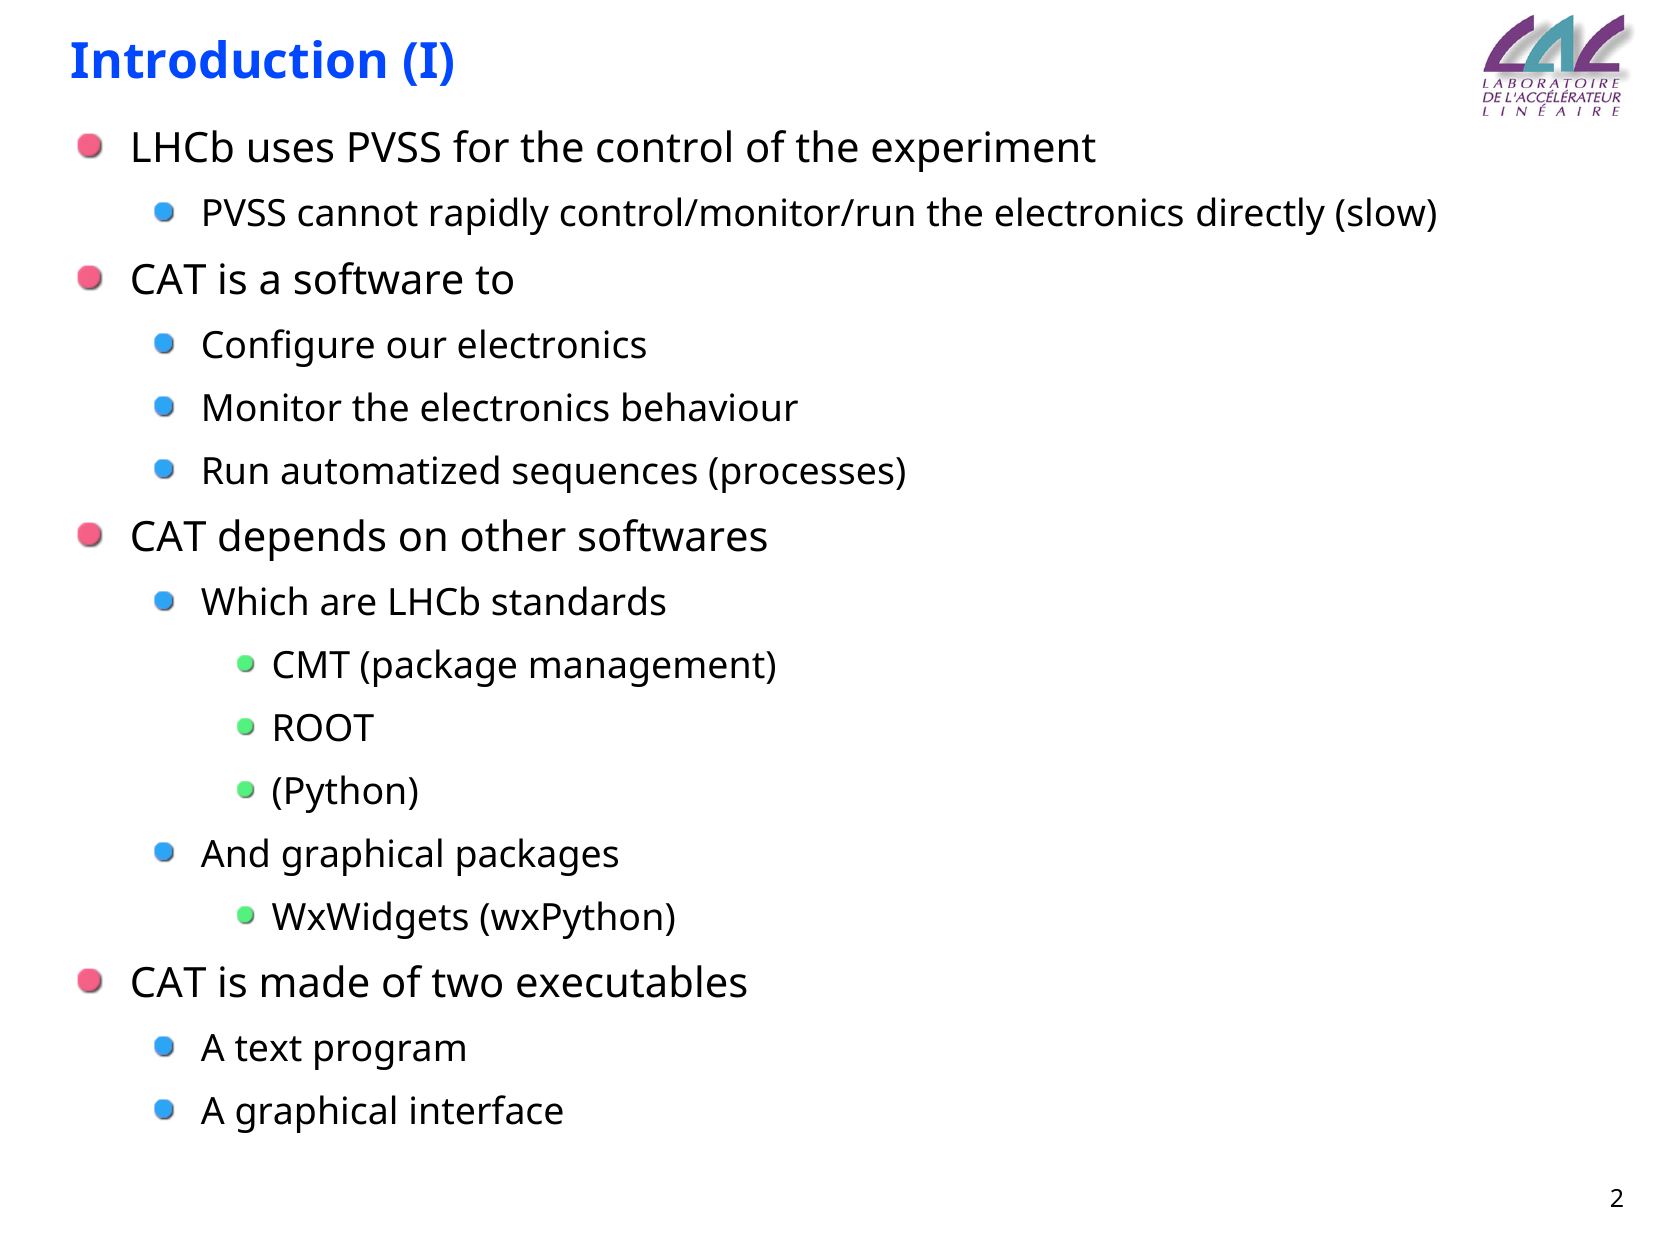

# Introduction (I)
LHCb uses PVSS for the control of the experiment
PVSS cannot rapidly control/monitor/run the electronics directly (slow)
CAT is a software to
Configure our electronics
Monitor the electronics behaviour
Run automatized sequences (processes)
CAT depends on other softwares
Which are LHCb standards
CMT (package management)
ROOT
(Python)
And graphical packages
WxWidgets (wxPython)
CAT is made of two executables
A text program
A graphical interface